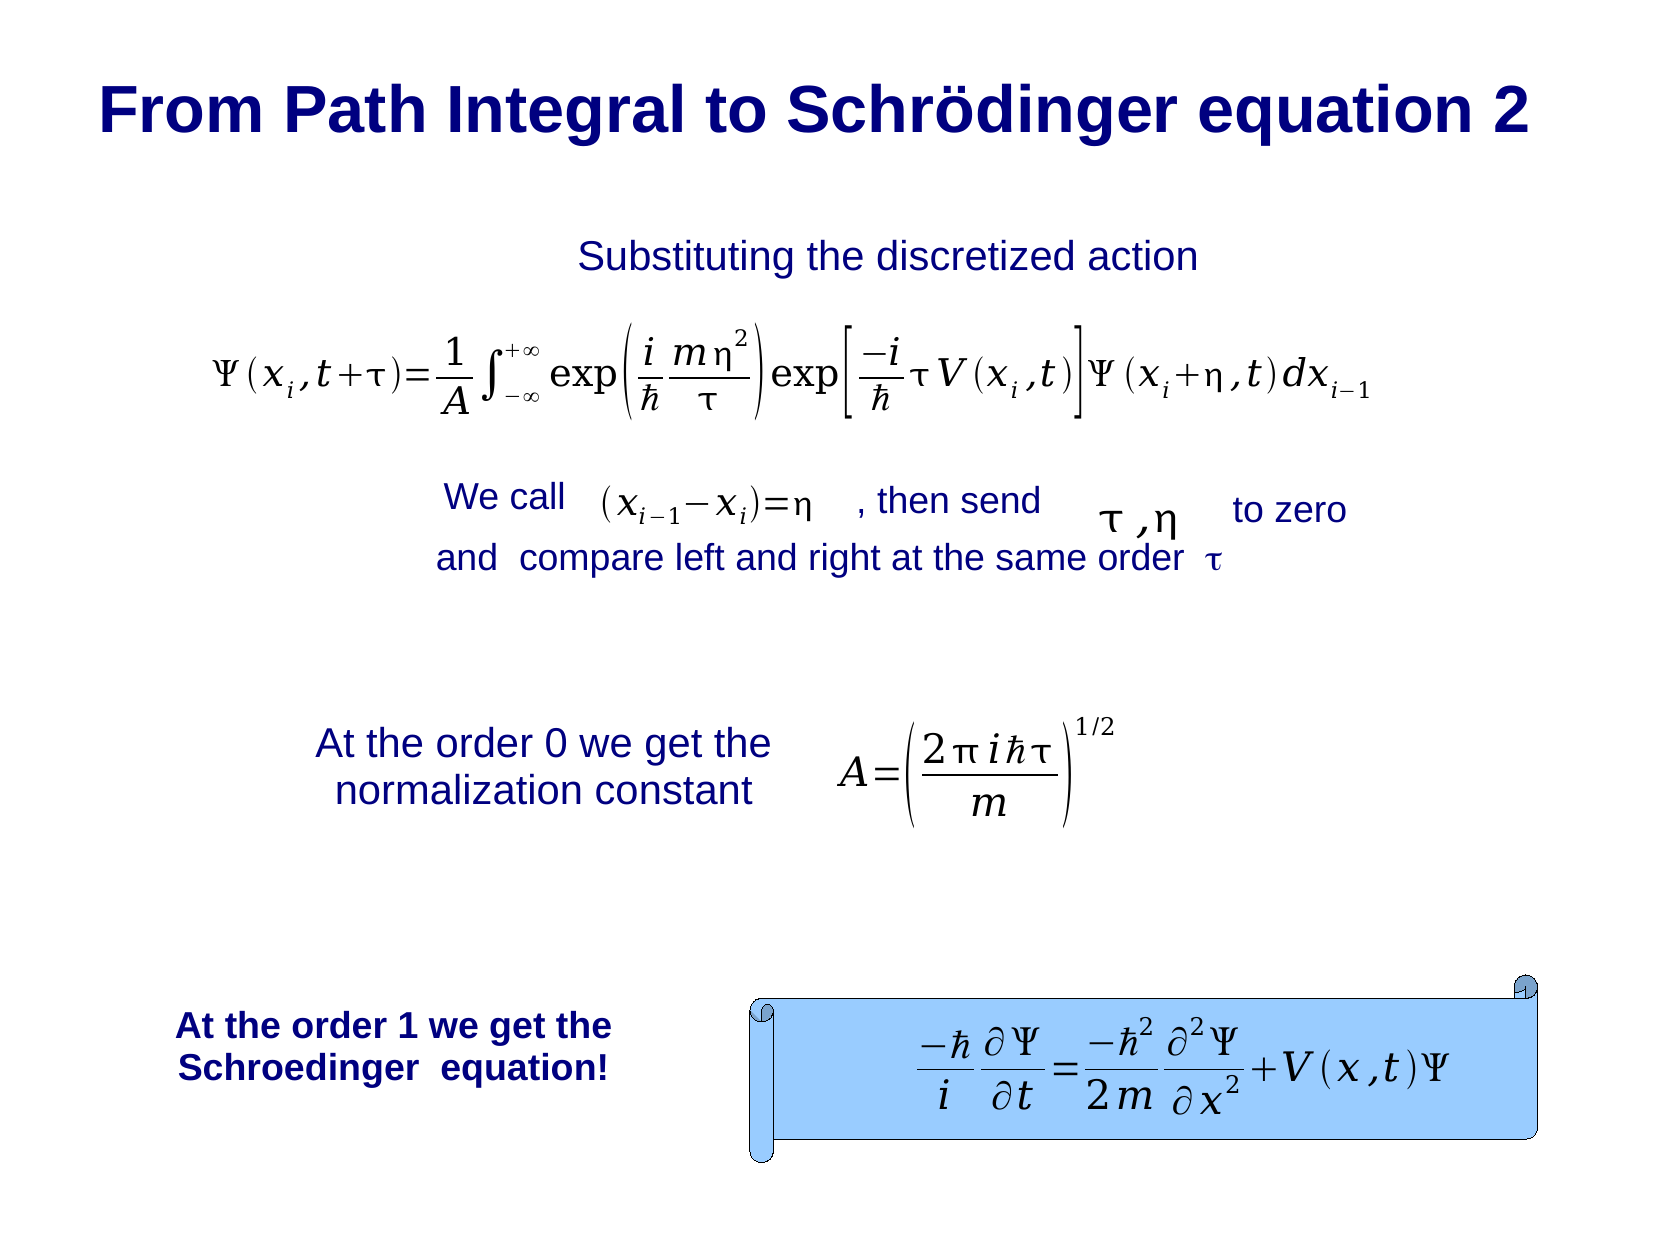

# From Path Integral to Schrödinger equation 2
Substituting the discretized action
We call
, then send
to zero
and compare left and right at the same order t
At the order 0 we get the normalization constant
At the order 1 we get the Schroedinger equation!